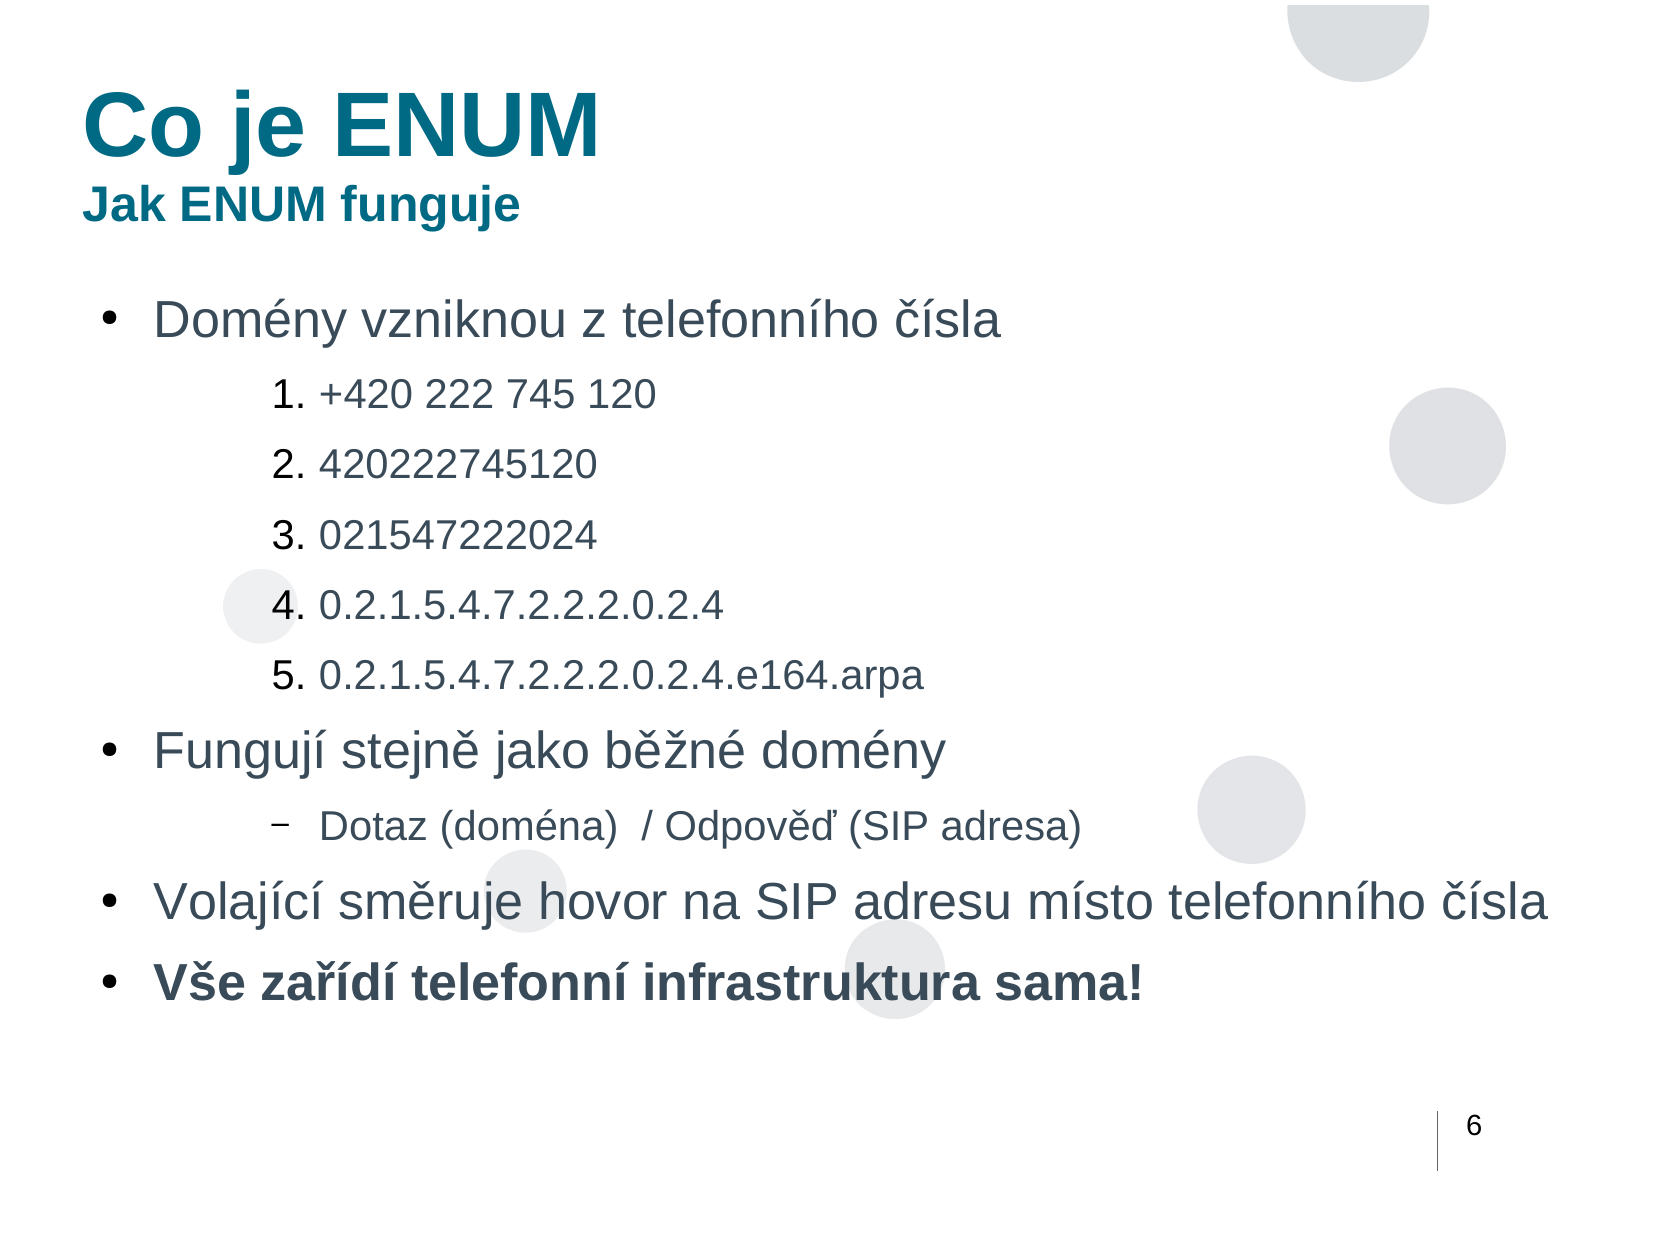

# Co je ENUM Jak ENUM funguje
Domény vzniknou z telefonního čísla
+420 222 745 120
420222745120
021547222024
0.2.1.5.4.7.2.2.2.0.2.4
0.2.1.5.4.7.2.2.2.0.2.4.e164.arpa
Fungují stejně jako běžné domény
Dotaz (doména) / Odpověď (SIP adresa)
Volající směruje hovor na SIP adresu místo telefonního čísla
Vše zařídí telefonní infrastruktura sama!